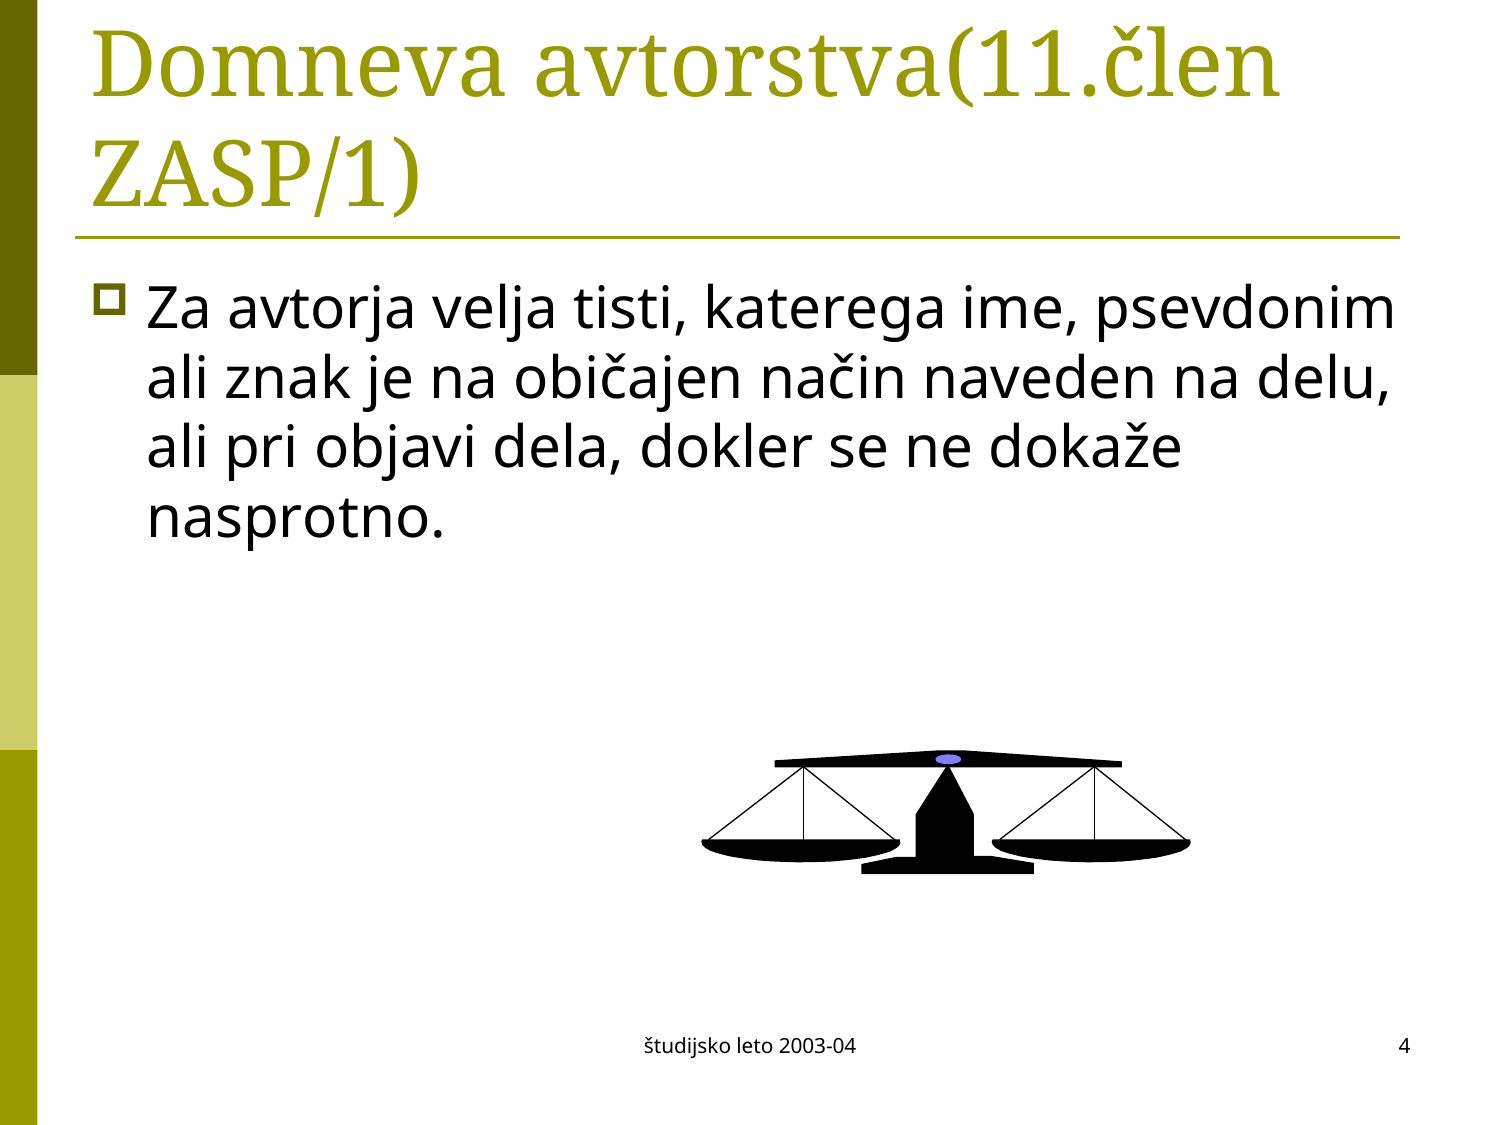

# Domneva avtorstva(11.člen ZASP/1)
Za avtorja velja tisti, katerega ime, psevdonim ali znak je na običajen način naveden na delu, ali pri objavi dela, dokler se ne dokaže nasprotno.
študijsko leto 2003-04